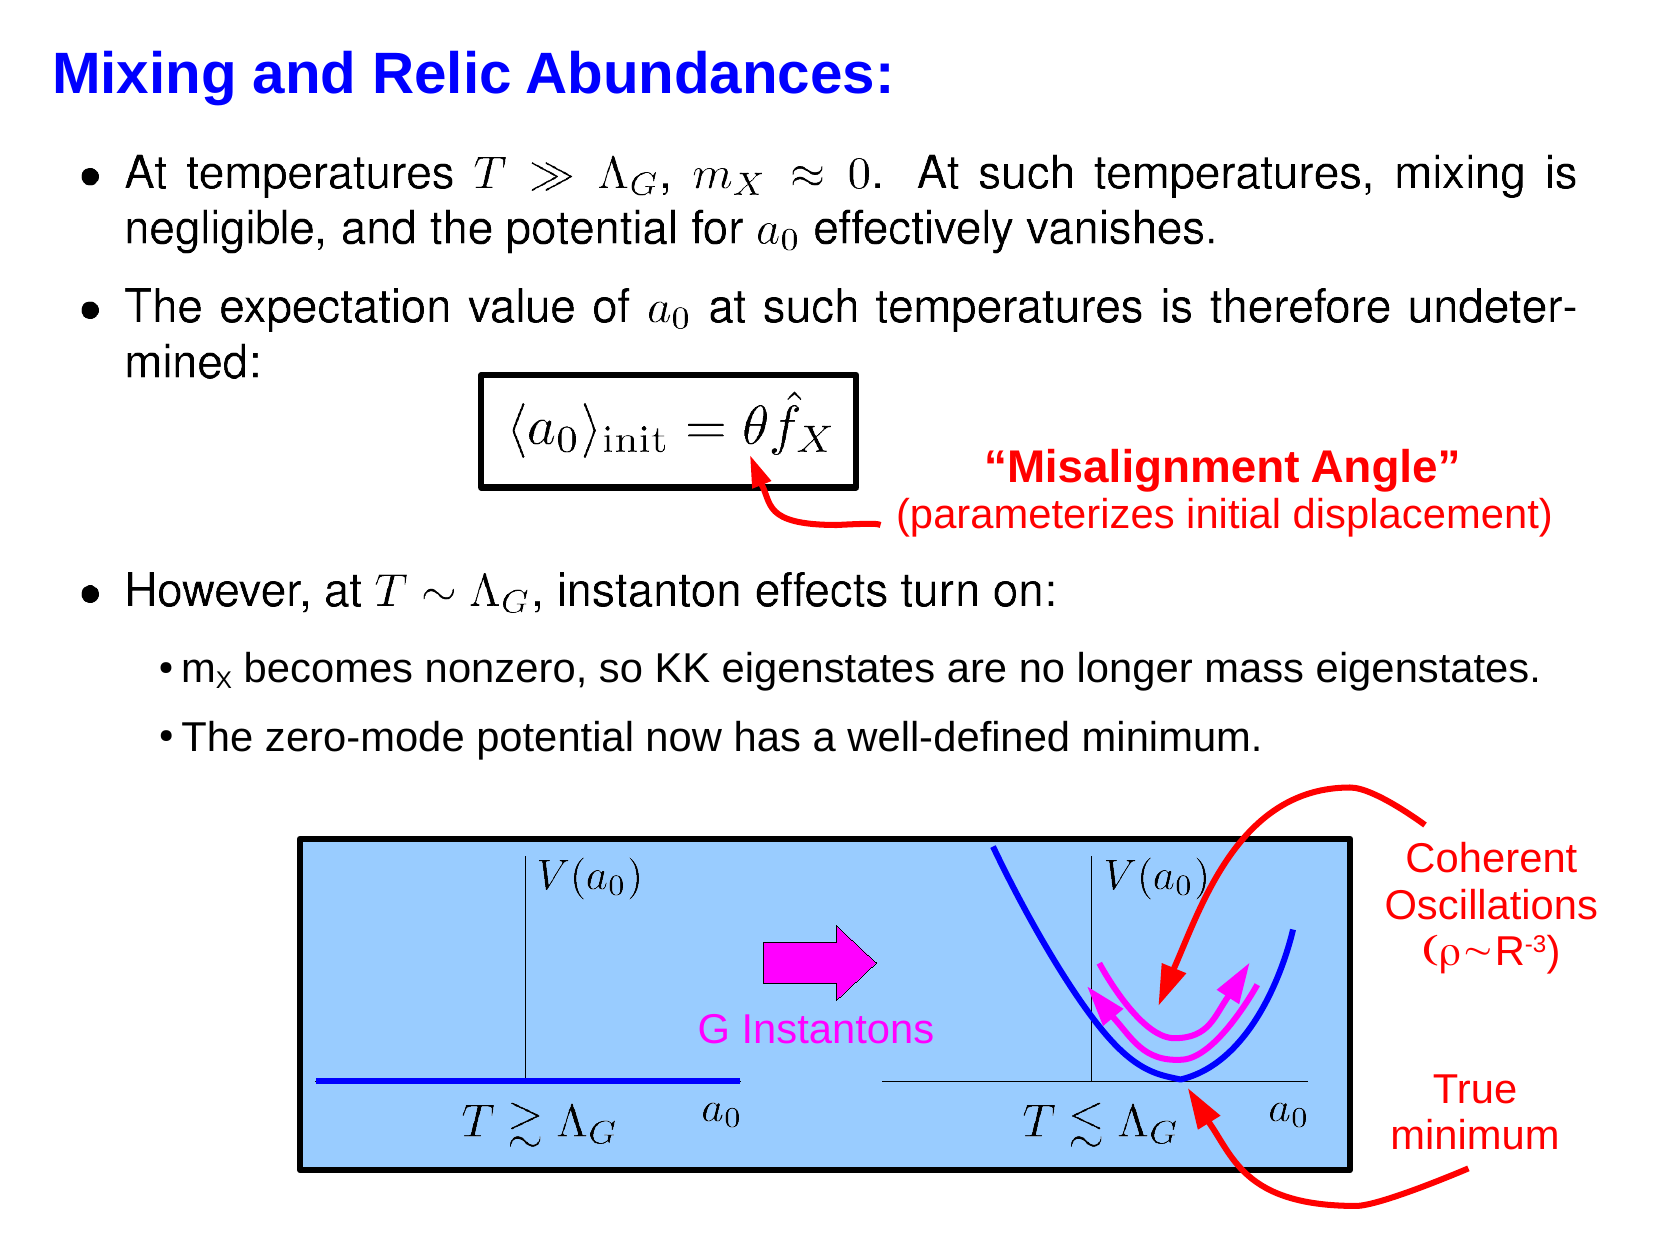

Mixing and Relic Abundances:
“Misalignment Angle”
(parameterizes initial displacement)
mX becomes nonzero, so KK eigenstates are no longer mass eigenstates.
The zero-mode potential now has a well-defined minimum.
Coherent
Oscillations
(r~R-3)
G Instantons
True minimum